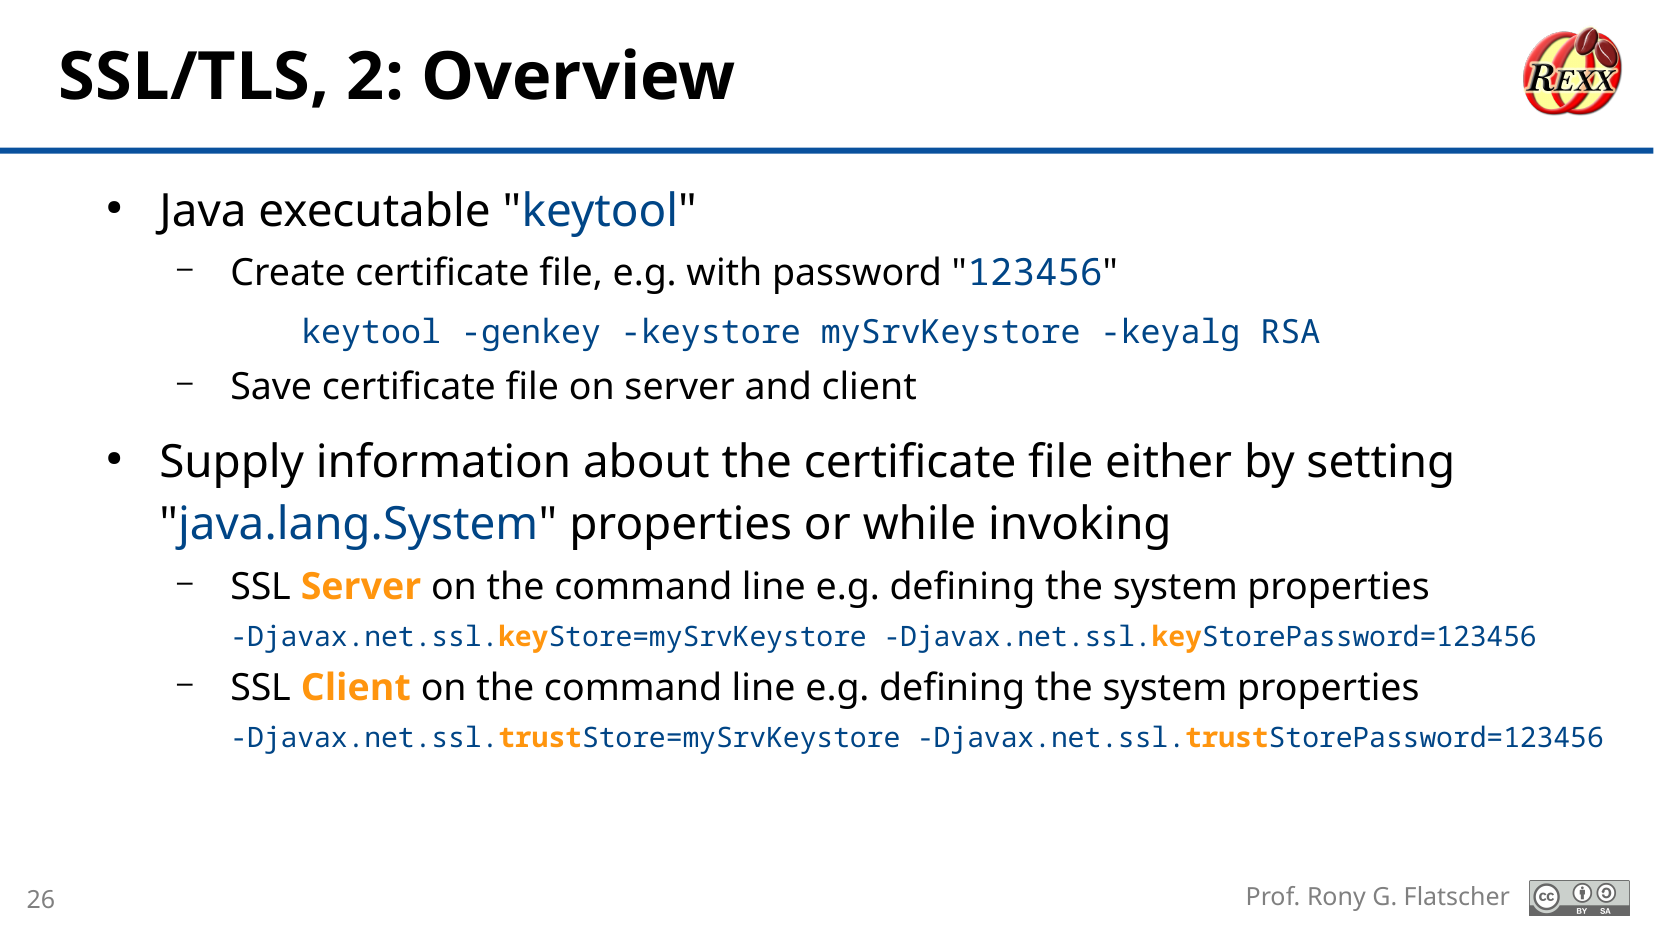

# SSL/TLS, 2: Overview
Java executable "keytool"
Create certificate file, e.g. with password "123456"
keytool -genkey -keystore mySrvKeystore -keyalg RSA
Save certificate file on server and client
Supply information about the certificate file either by setting "java.lang.System" properties or while invoking
SSL Server on the command line e.g. defining the system properties
-Djavax.net.ssl.keyStore=mySrvKeystore -Djavax.net.ssl.keyStorePassword=123456
SSL Client on the command line e.g. defining the system properties
-Djavax.net.ssl.trustStore=mySrvKeystore -Djavax.net.ssl.trustStorePassword=123456